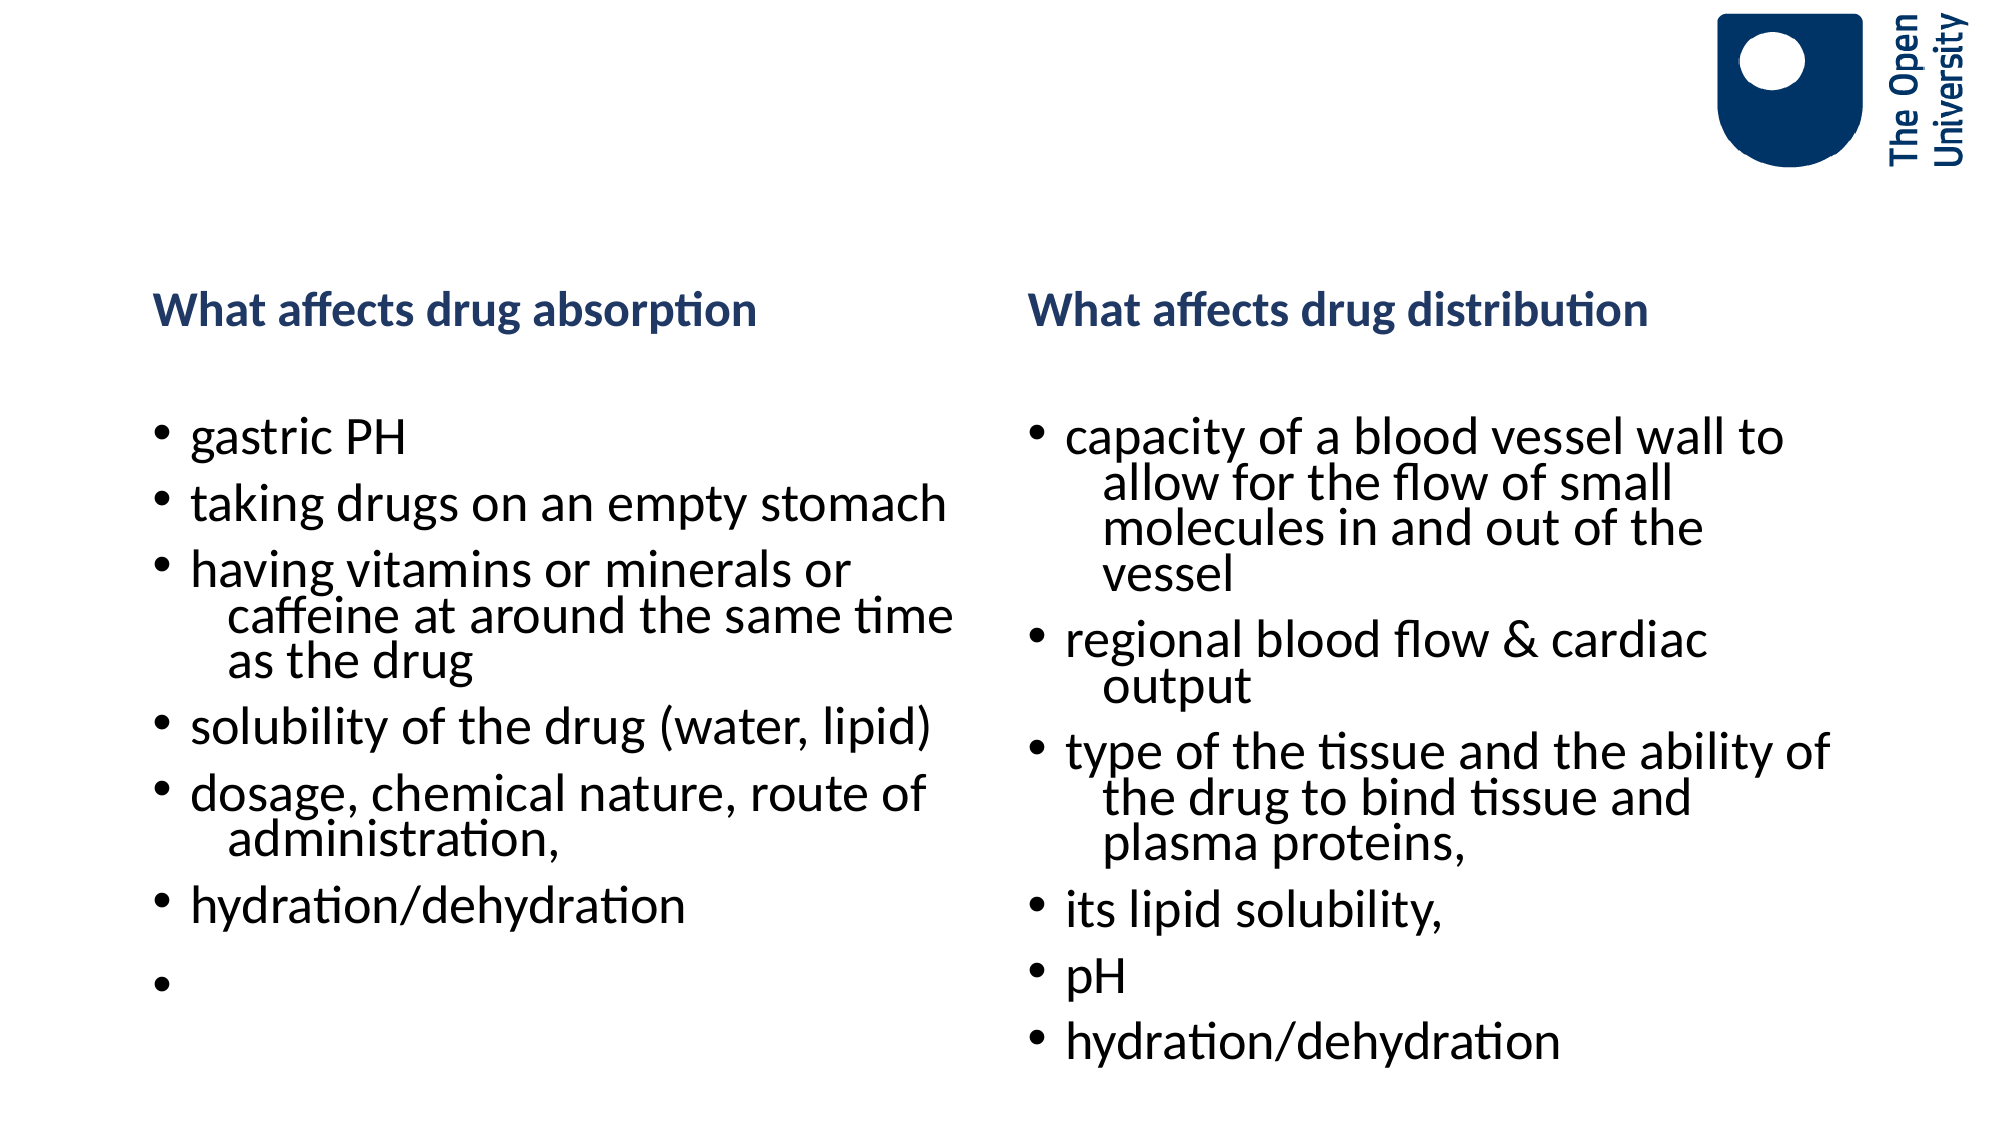

# What affects drug absorption
What affects drug distribution
gastric PH
taking drugs on an empty stomach
having vitamins or minerals or caffeine at around the same time as the drug
solubility of the drug (water, lipid)
dosage, chemical nature, route of administration,
hydration/dehydration
capacity of a blood vessel wall to allow for the flow of small molecules in and out of the vessel
regional blood flow & cardiac output
type of the tissue and the ability of the drug to bind tissue and plasma proteins,
its lipid solubility,
pH
hydration/dehydration